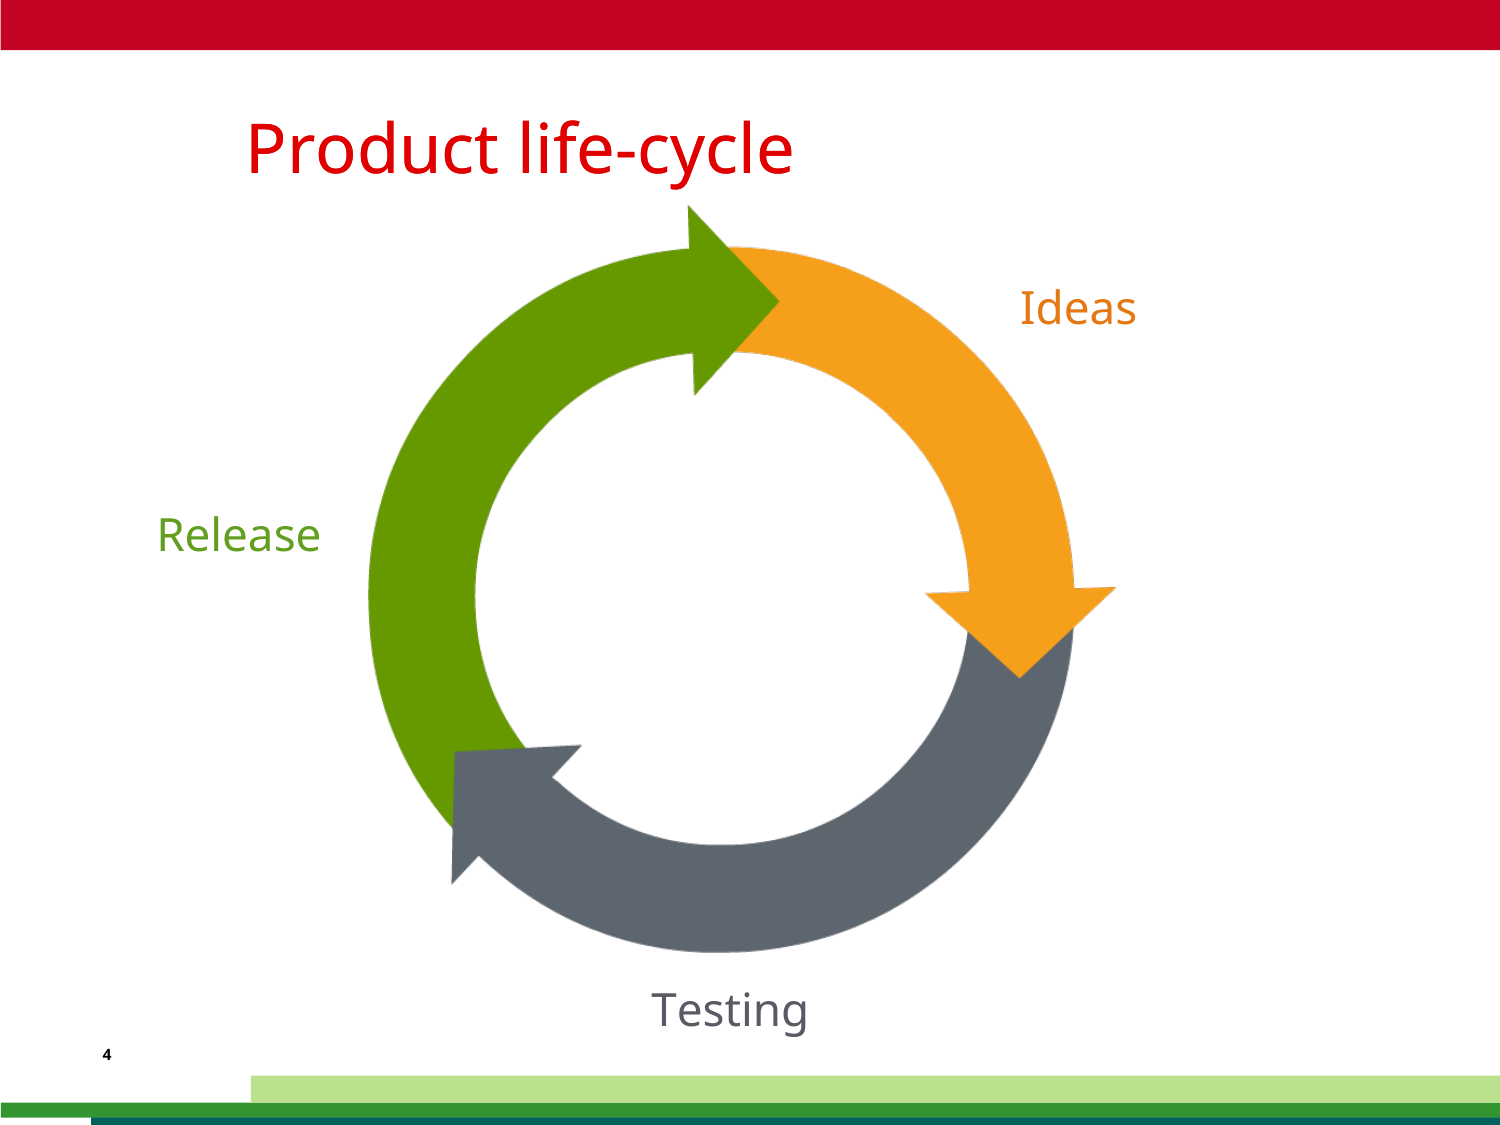

# Product life-cycle
Product life-cycle
Ideas
Release
Testing
Testing